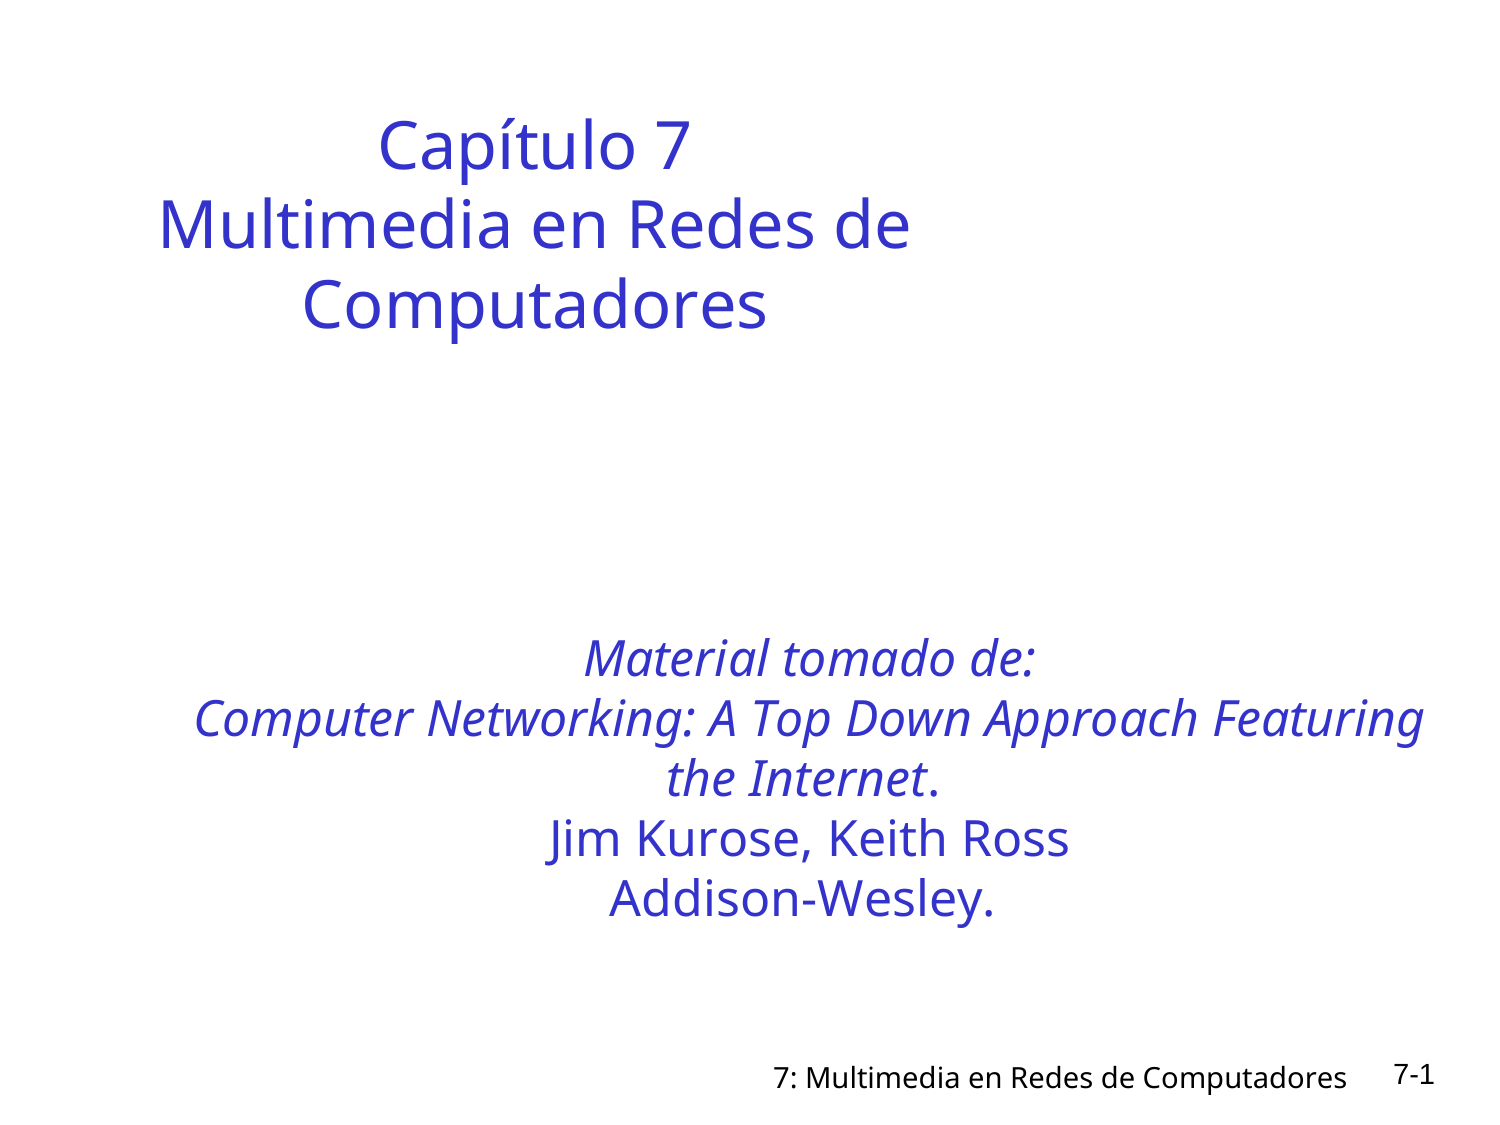

Capítulo 7
Multimedia en Redes de Computadores
Material tomado de:
Computer Networking: A Top Down Approach Featuring the Internet.
Jim Kurose, Keith Ross
Addison-Wesley.
1